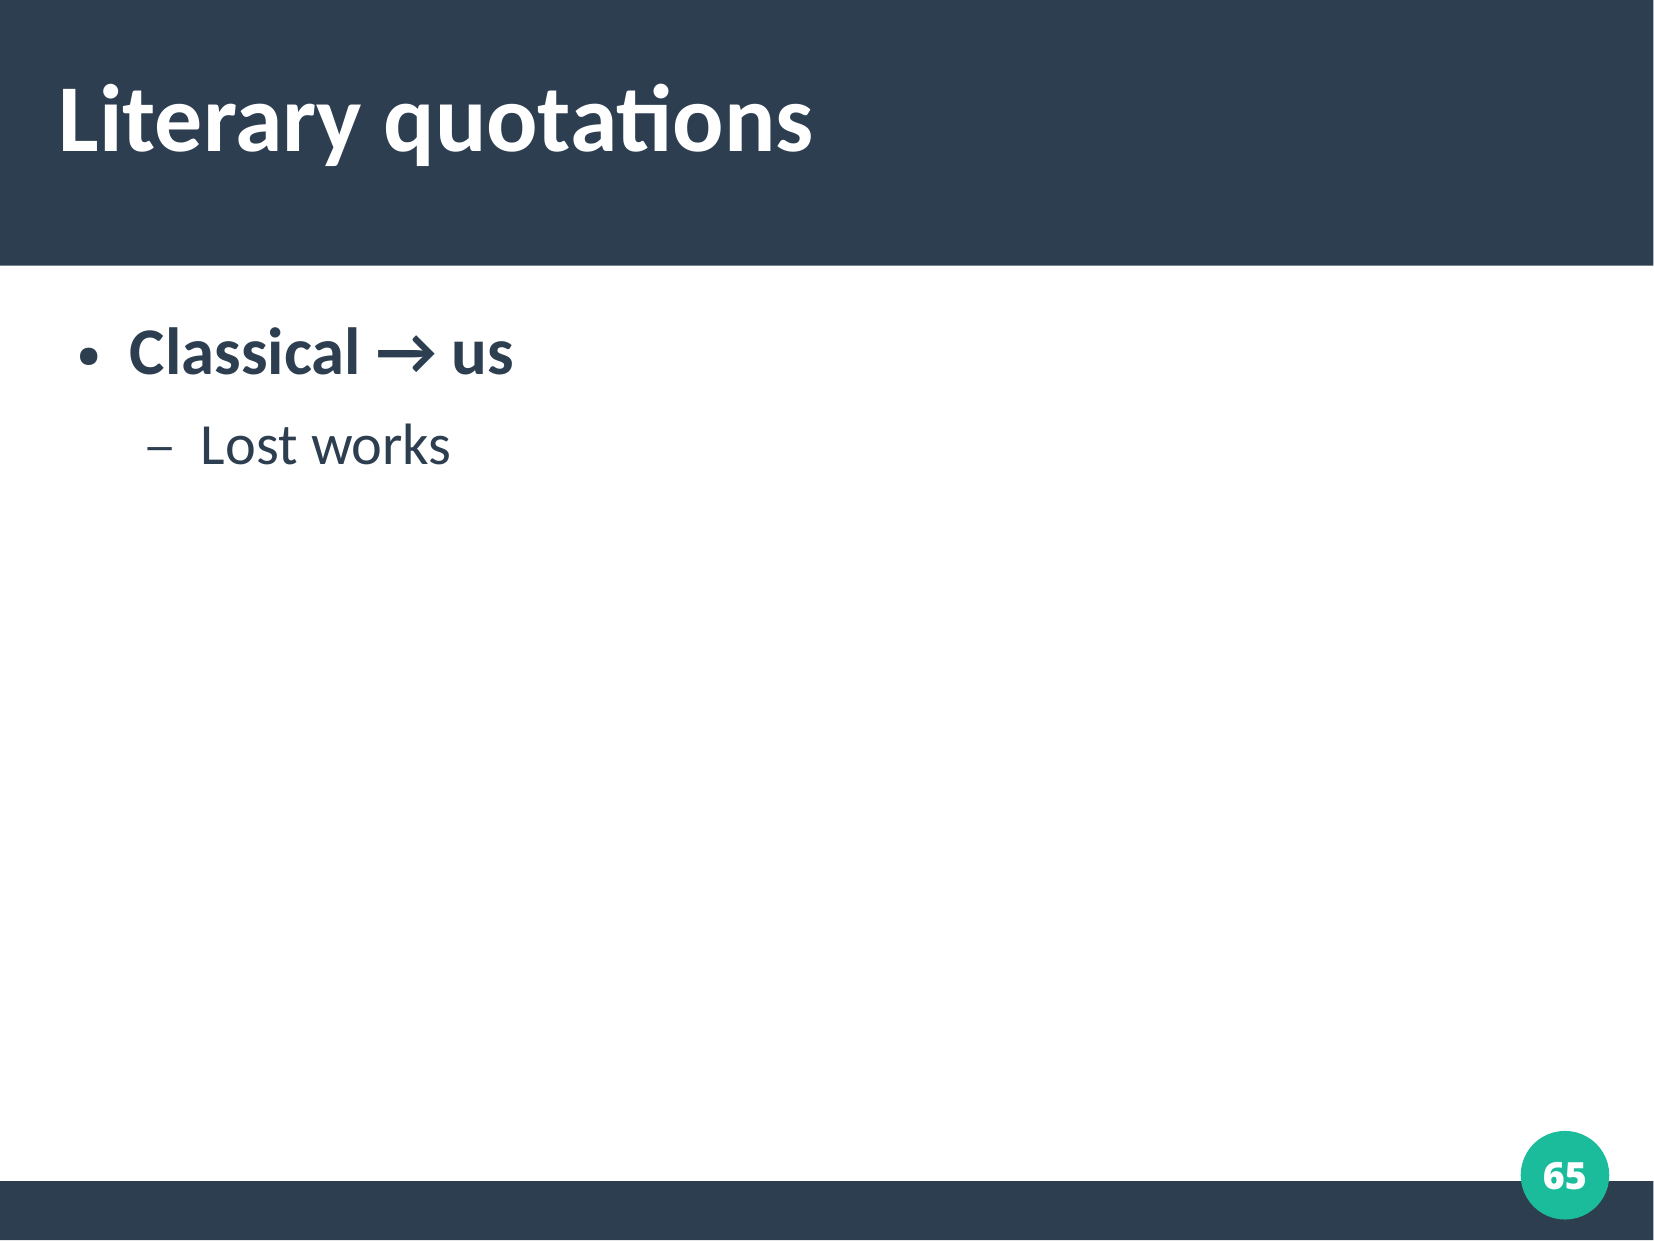

# Literary quotations
Classical → us
Lost works
65